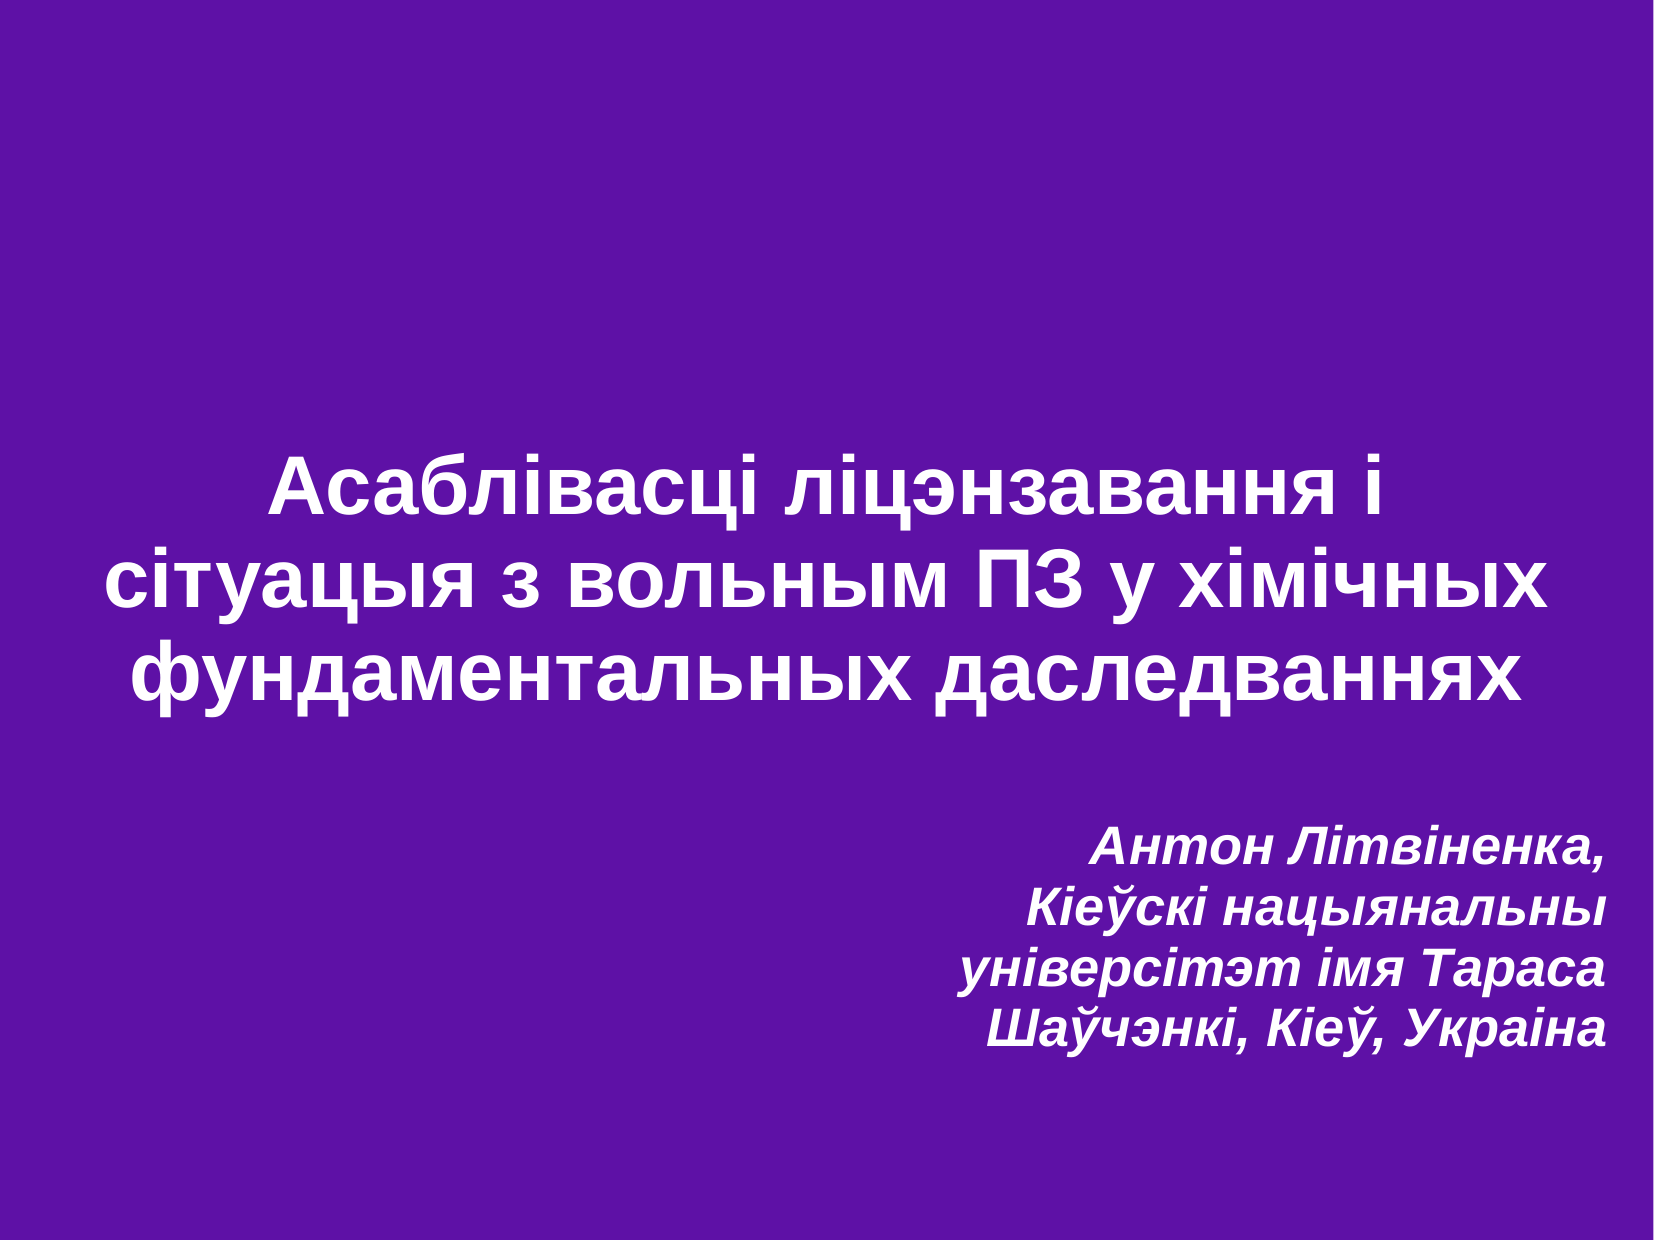

# Асаблівасці ліцэнзавання і сітуацыя з вольным ПЗ у хімічных фундаментальных даследваннях
Антон Літвіненка,
Кіеўскі нацыянальны універсітэт імя Тараса Шаўчэнкі, Кіеў, Украіна